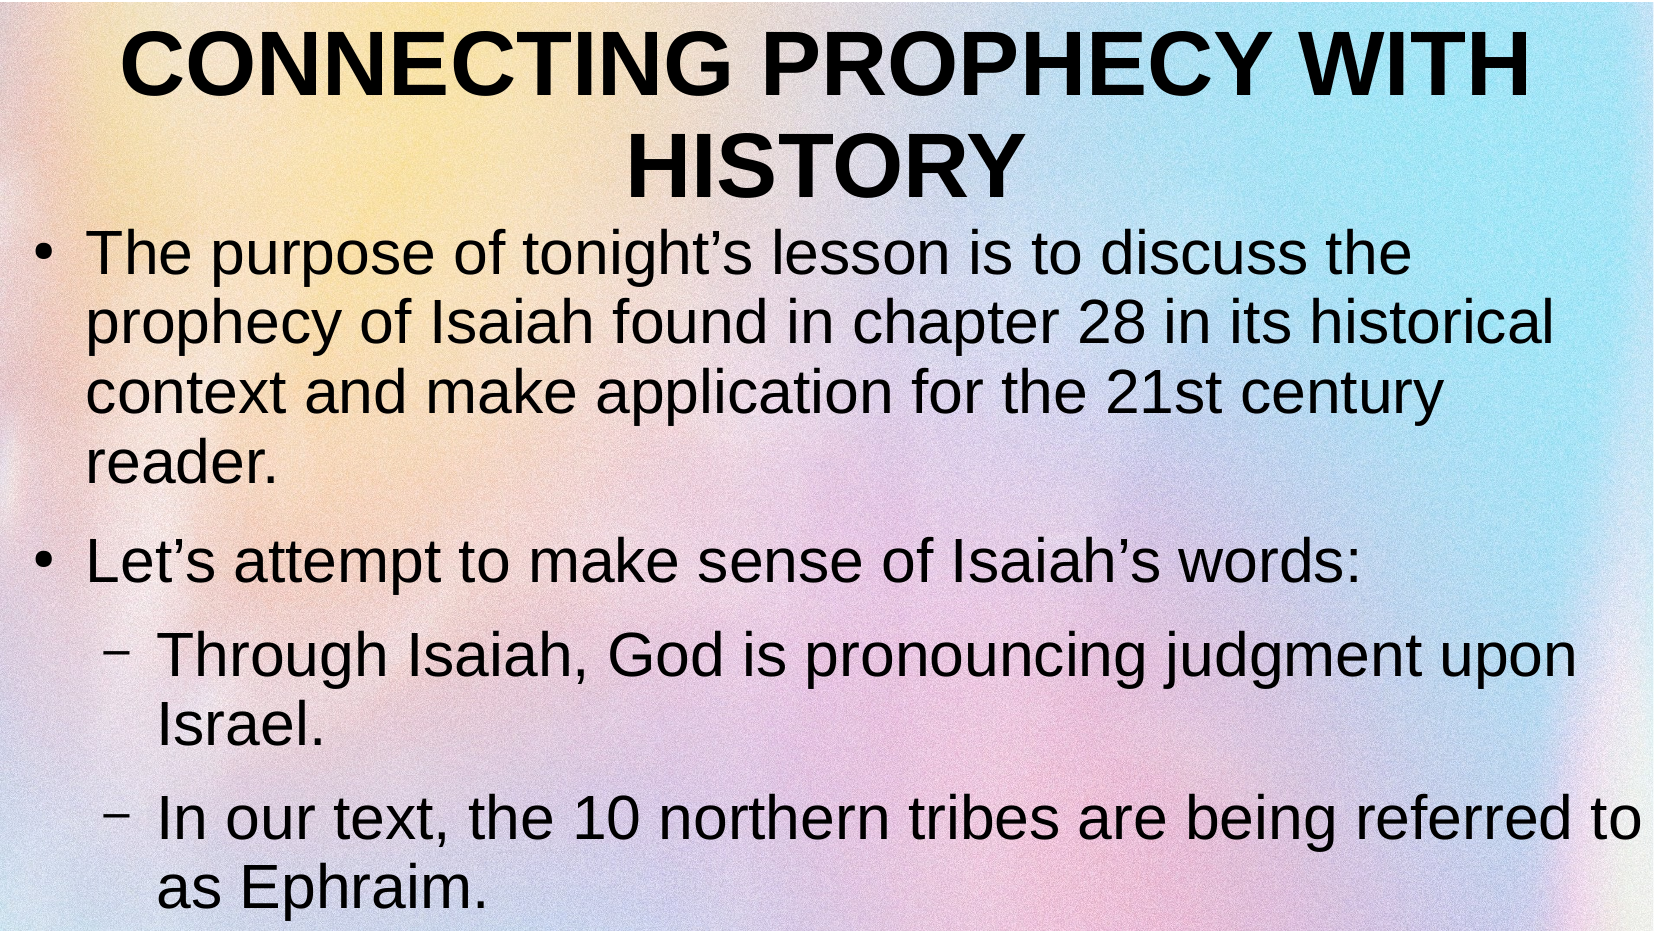

# CONNECTING PROPHECY WITH HISTORY
The purpose of tonight’s lesson is to discuss the prophecy of Isaiah found in chapter 28 in its historical context and make application for the 21st century reader.
Let’s attempt to make sense of Isaiah’s words:
Through Isaiah, God is pronouncing judgment upon Israel.
In our text, the 10 northern tribes are being referred to as Ephraim.